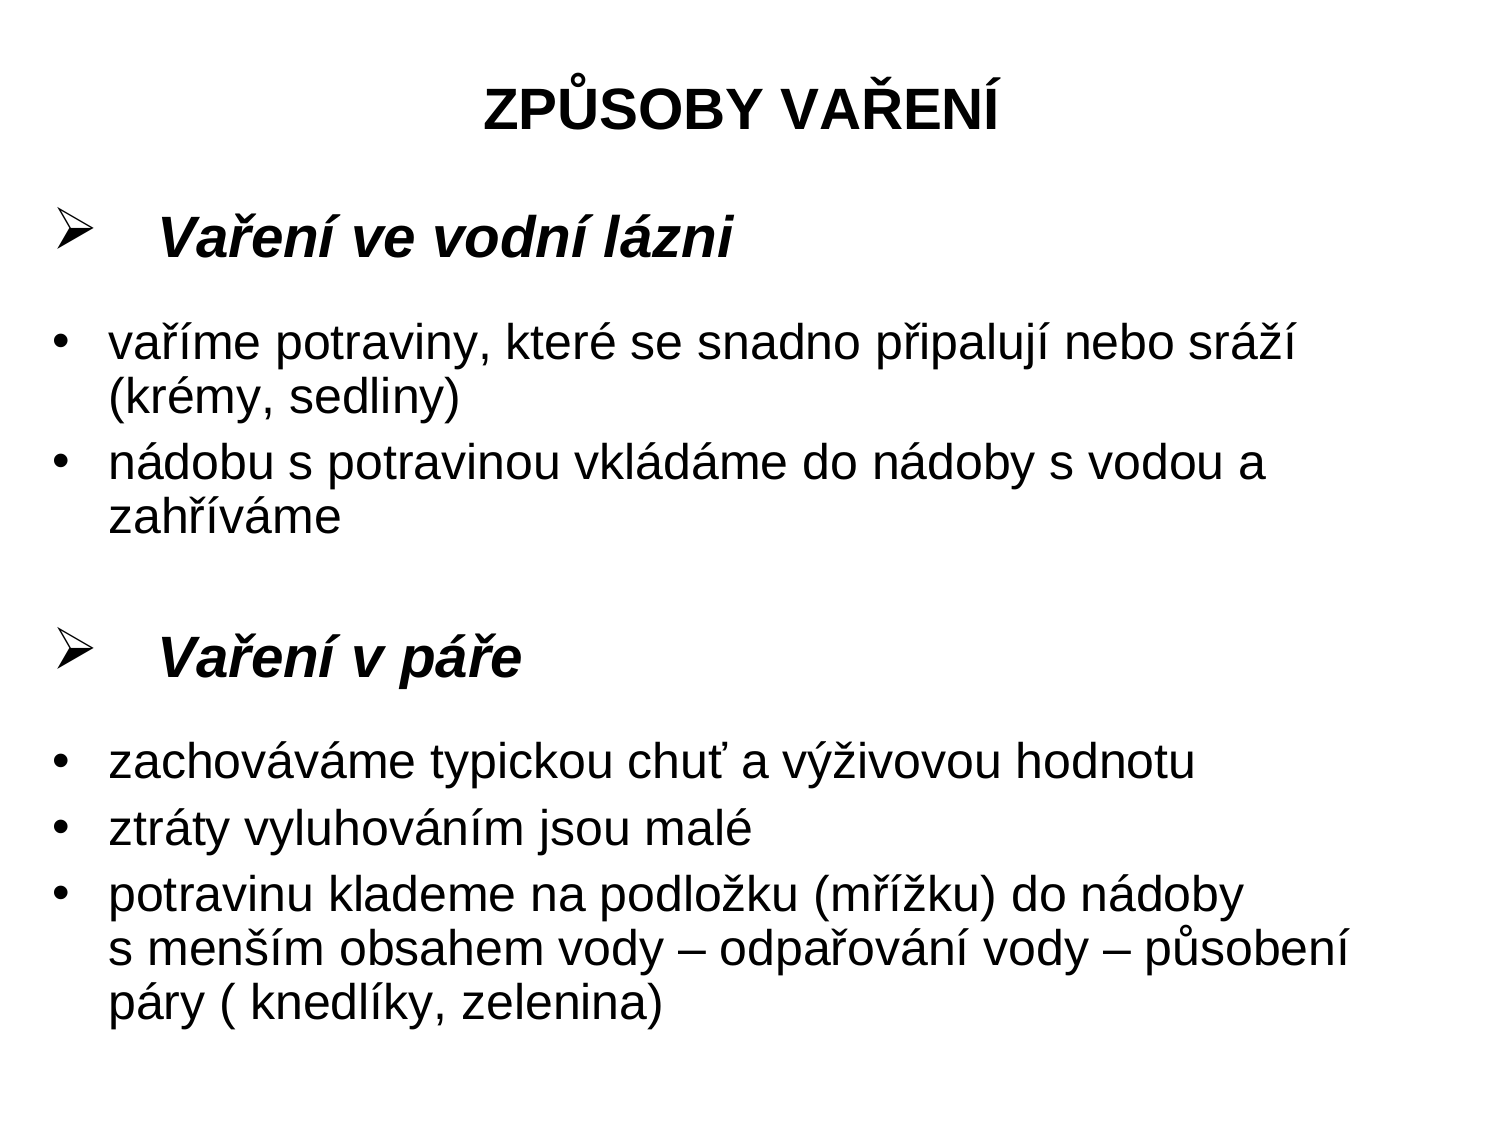

# ZPŮSOBY VAŘENÍ
 Vaření ve vodní lázni
vaříme potraviny, které se snadno připalují nebo sráží (krémy, sedliny)
nádobu s potravinou vkládáme do nádoby s vodou a zahříváme
 Vaření v páře
zachováváme typickou chuť a výživovou hodnotu
ztráty vyluhováním jsou malé
potravinu klademe na podložku (mřížku) do nádoby s menším obsahem vody – odpařování vody – působení páry ( knedlíky, zelenina)